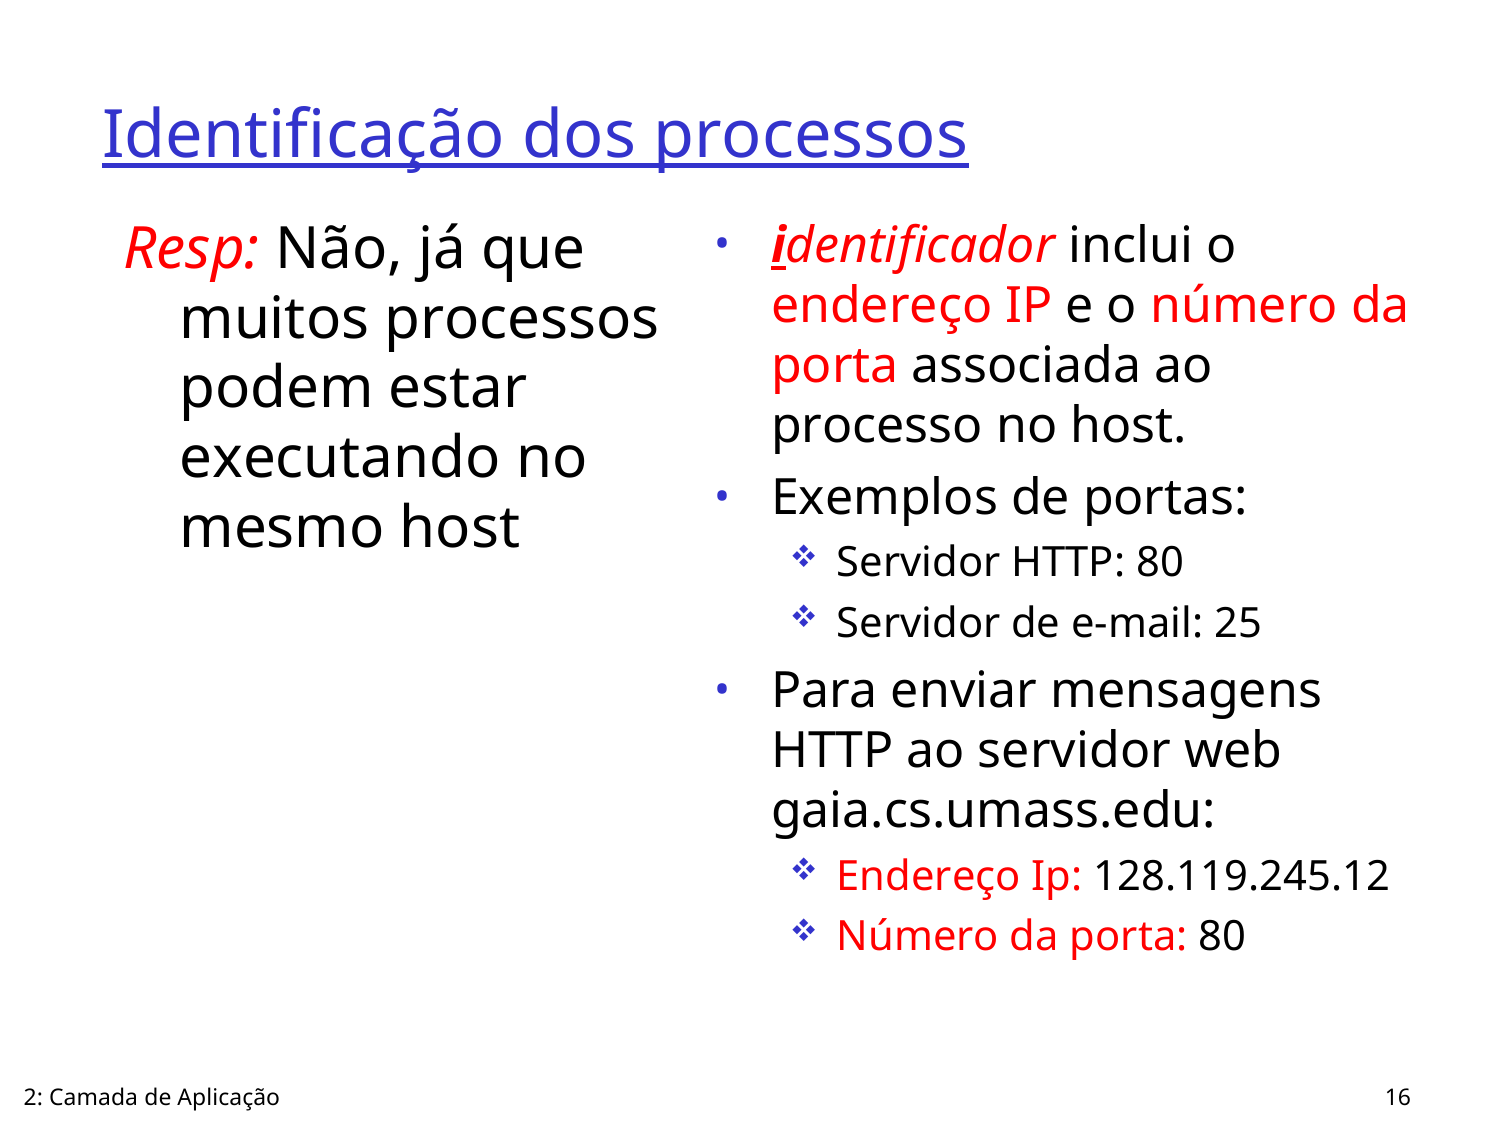

# Identificação dos processos
Resp: Não, já que muitos processos podem estar executando no mesmo host
identificador inclui o endereço IP e o número da porta associada ao processo no host.
Exemplos de portas:
Servidor HTTP: 80
Servidor de e-mail: 25
Para enviar mensagens HTTP ao servidor web gaia.cs.umass.edu:
Endereço Ip: 128.119.245.12
Número da porta: 80
16